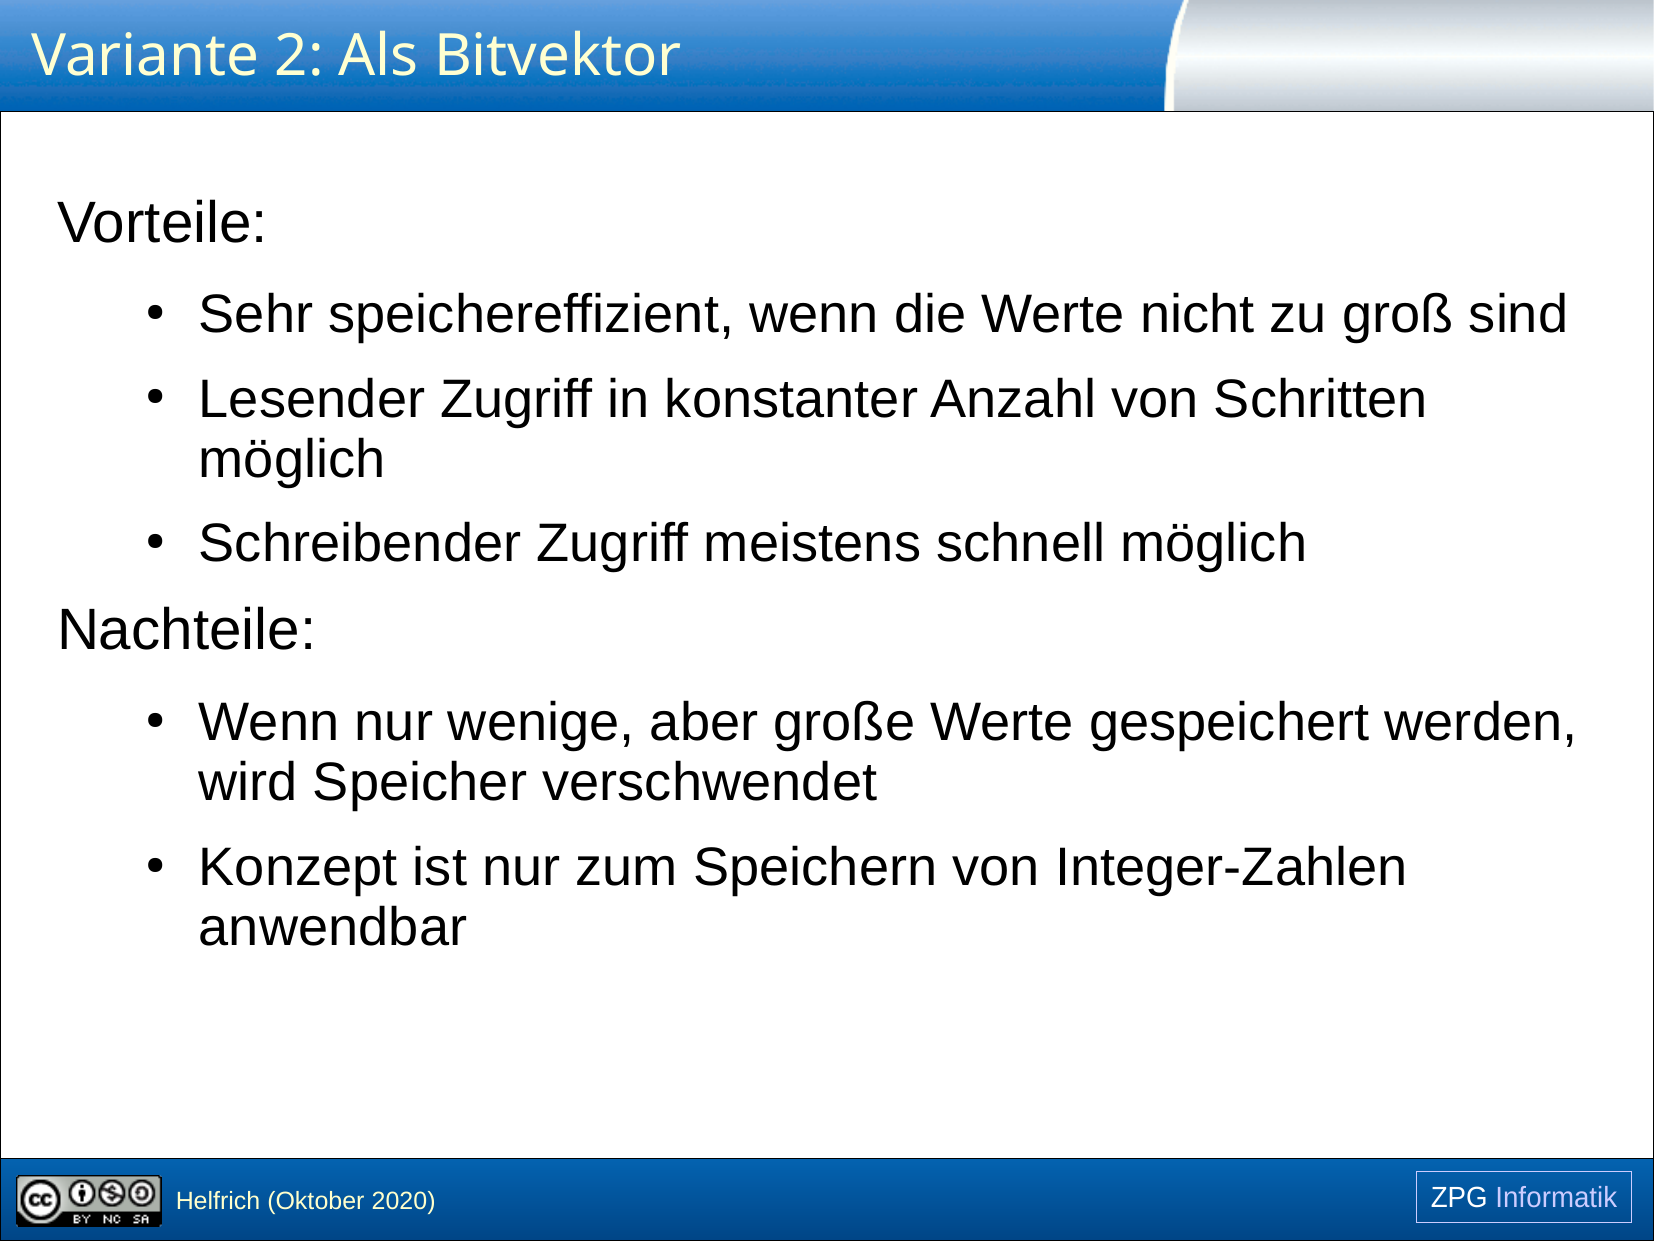

# Variante 2: Als Bitvektor
Vorteile:
Sehr speichereffizient, wenn die Werte nicht zu groß sind
Lesender Zugriff in konstanter Anzahl von Schritten möglich
Schreibender Zugriff meistens schnell möglich
Nachteile:
Wenn nur wenige, aber große Werte gespeichert werden, wird Speicher verschwendet
Konzept ist nur zum Speichern von Integer-Zahlen anwendbar